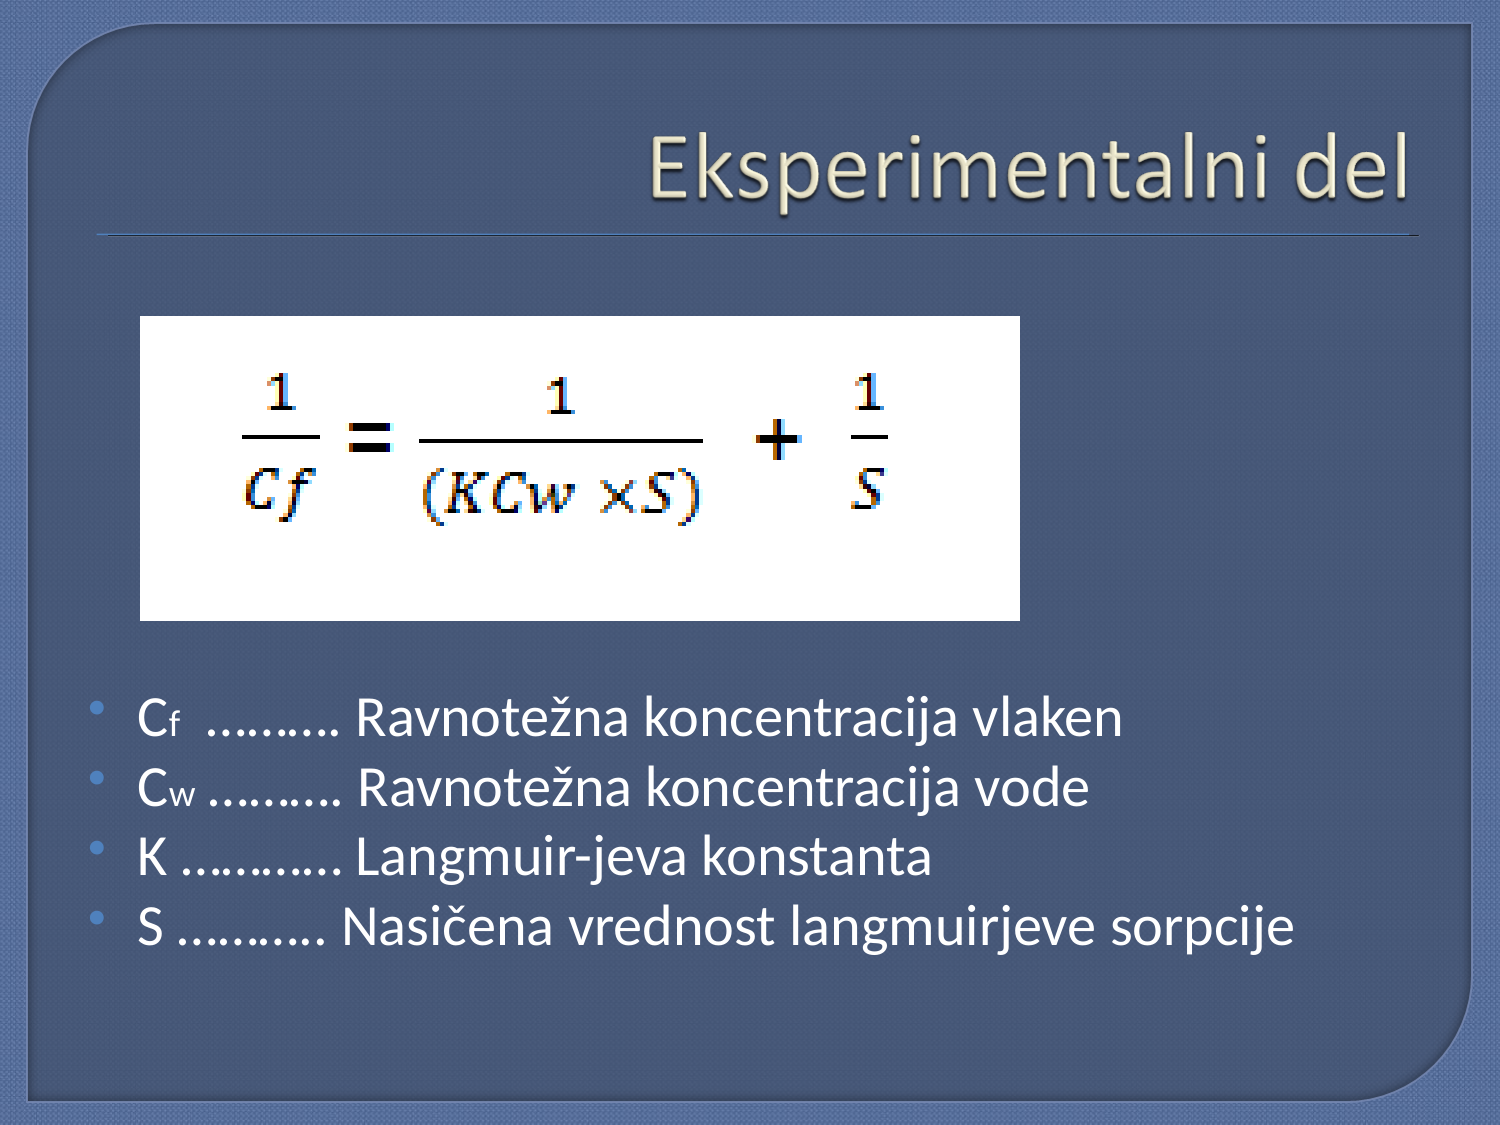

# Cf ………. Ravnotežna koncentracija vlaken
Cw ………. Ravnotežna koncentracija vode
K ………… Langmuir-jeva konstanta
S ……….. Nasičena vrednost langmuirjeve sorpcije